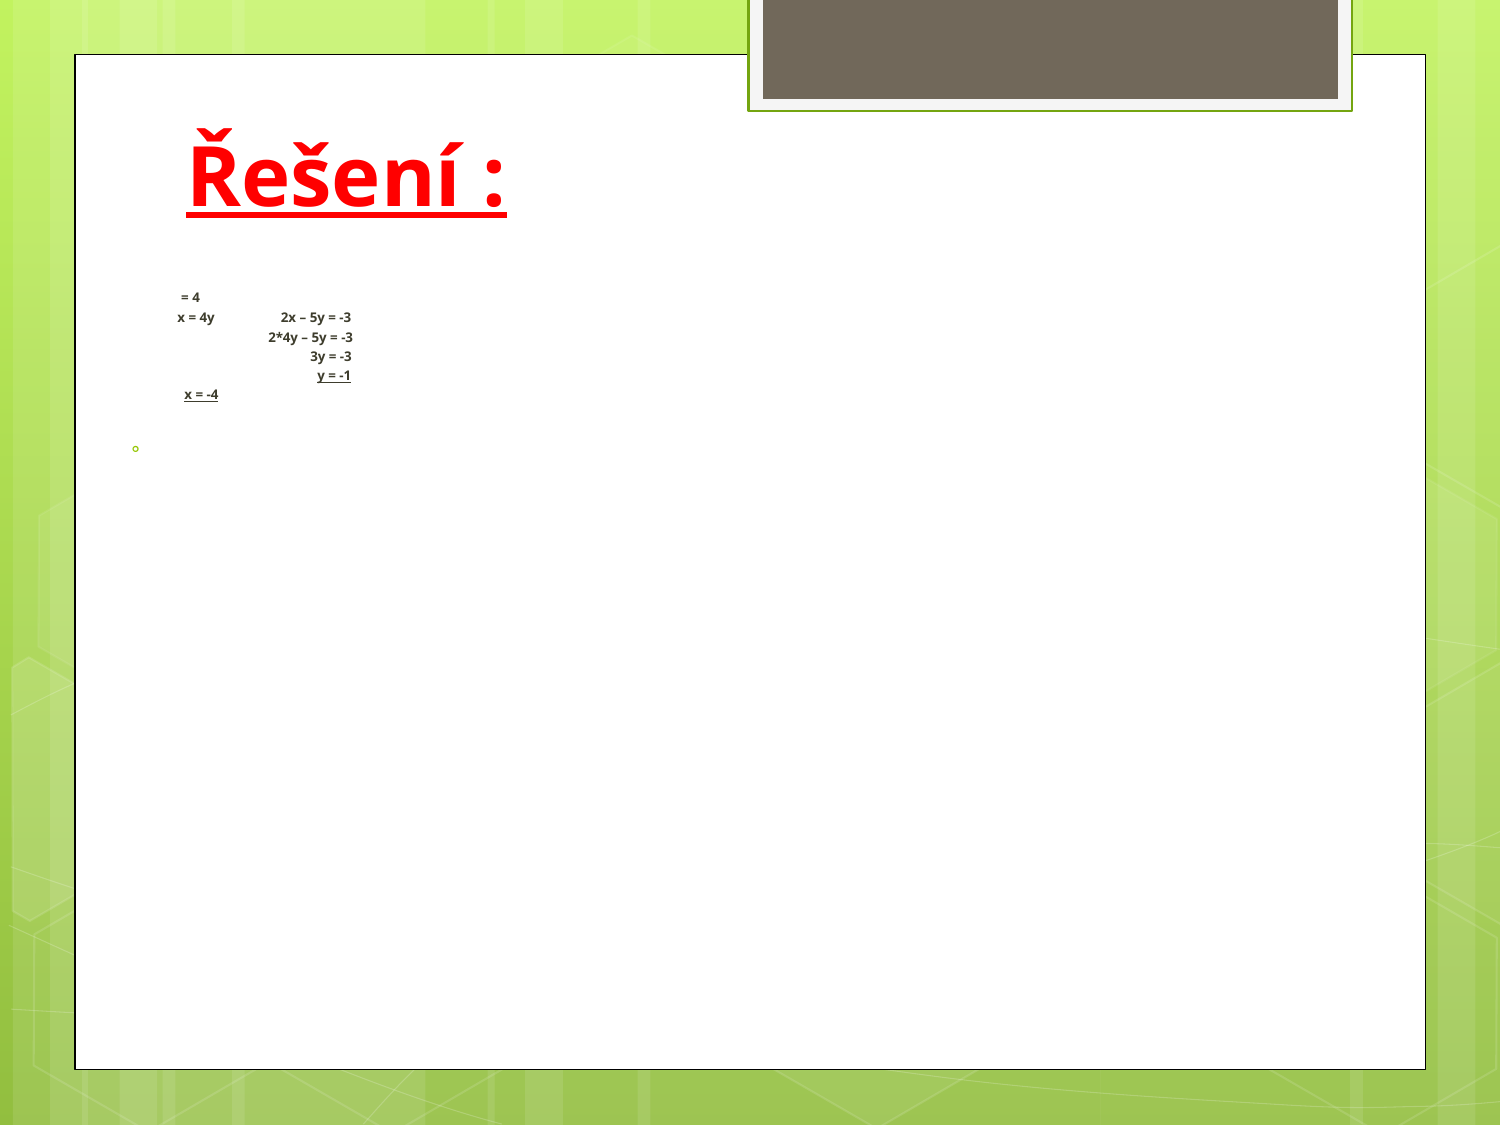

# Řešení :
 = 4
 x = 4y 2x – 5y = -3
 2*4y – 5y = -3
 3y = -3
 y = -1
 x = -4